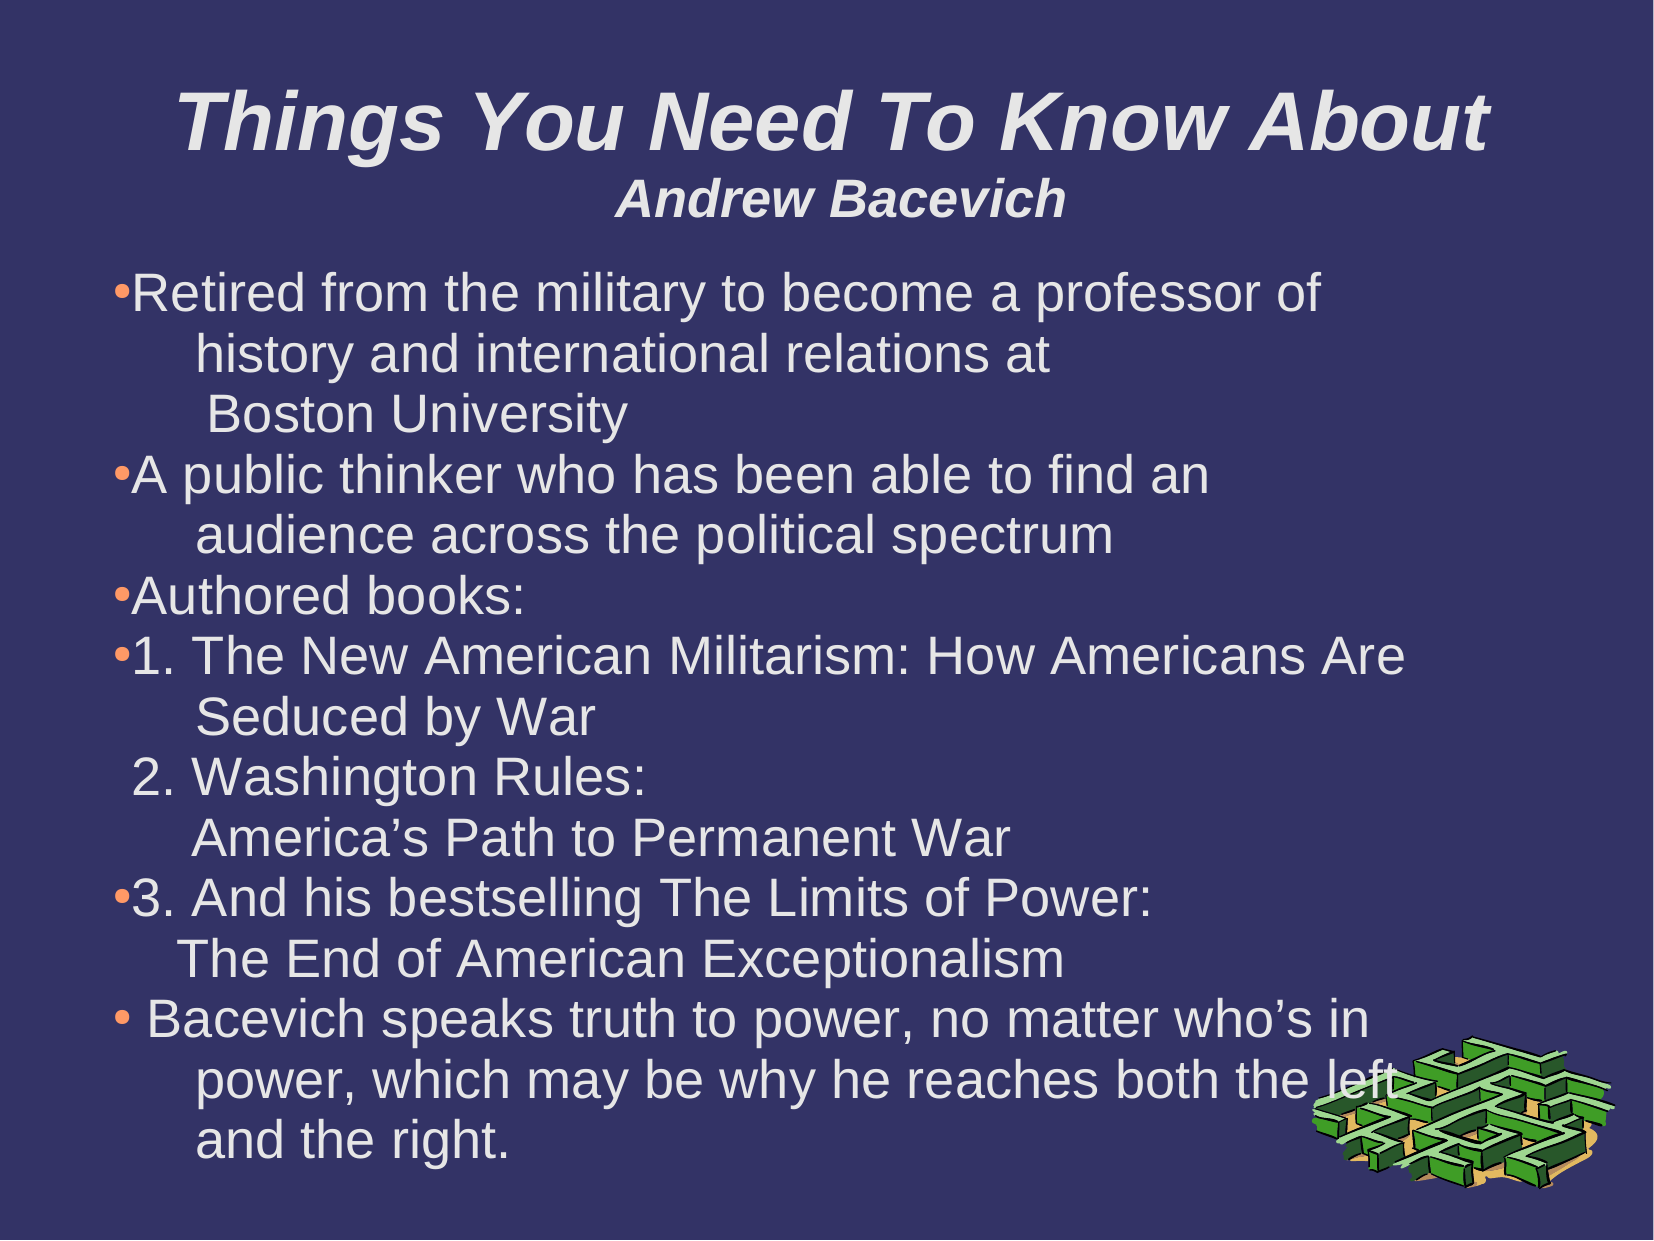

# Things You Need To Know About Andrew Bacevich
Retired from the military to become a professor of history and international relations at
 Boston University
A public thinker who has been able to find an audience across the political spectrum
Authored books:
1. The New American Militarism: How Americans Are Seduced by War
2. Washington Rules:
 America’s Path to Permanent War
3. And his bestselling The Limits of Power:
 The End of American Exceptionalism
 Bacevich speaks truth to power, no matter who’s in power, which may be why he reaches both the left and the right.